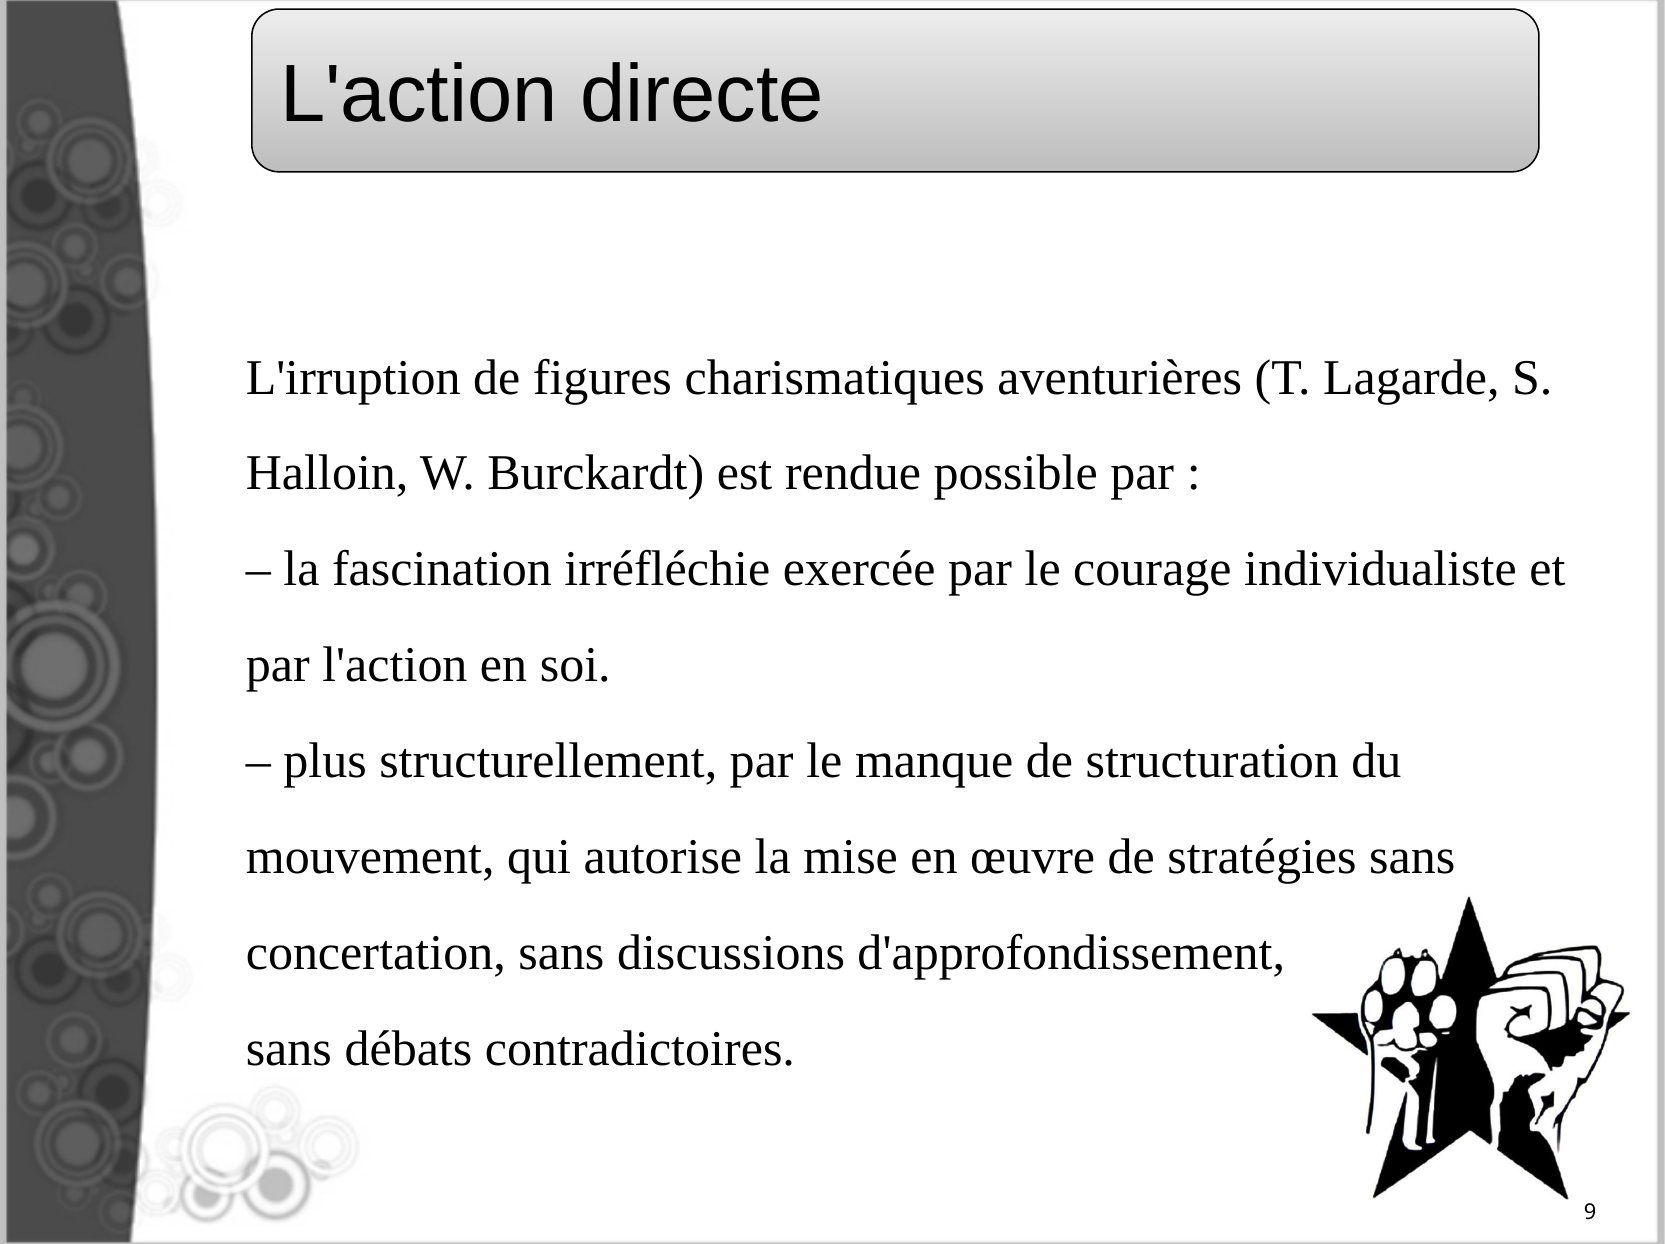

L'action directe
L'irruption de figures charismatiques aventurières (T. Lagarde, S. Halloin, W. Burckardt) est rendue possible par :
– la fascination irréfléchie exercée par le courage individualiste et par l'action en soi.
– plus structurellement, par le manque de structuration du mouvement, qui autorise la mise en œuvre de stratégies sans concertation, sans discussions d'approfondissement,
sans débats contradictoires.